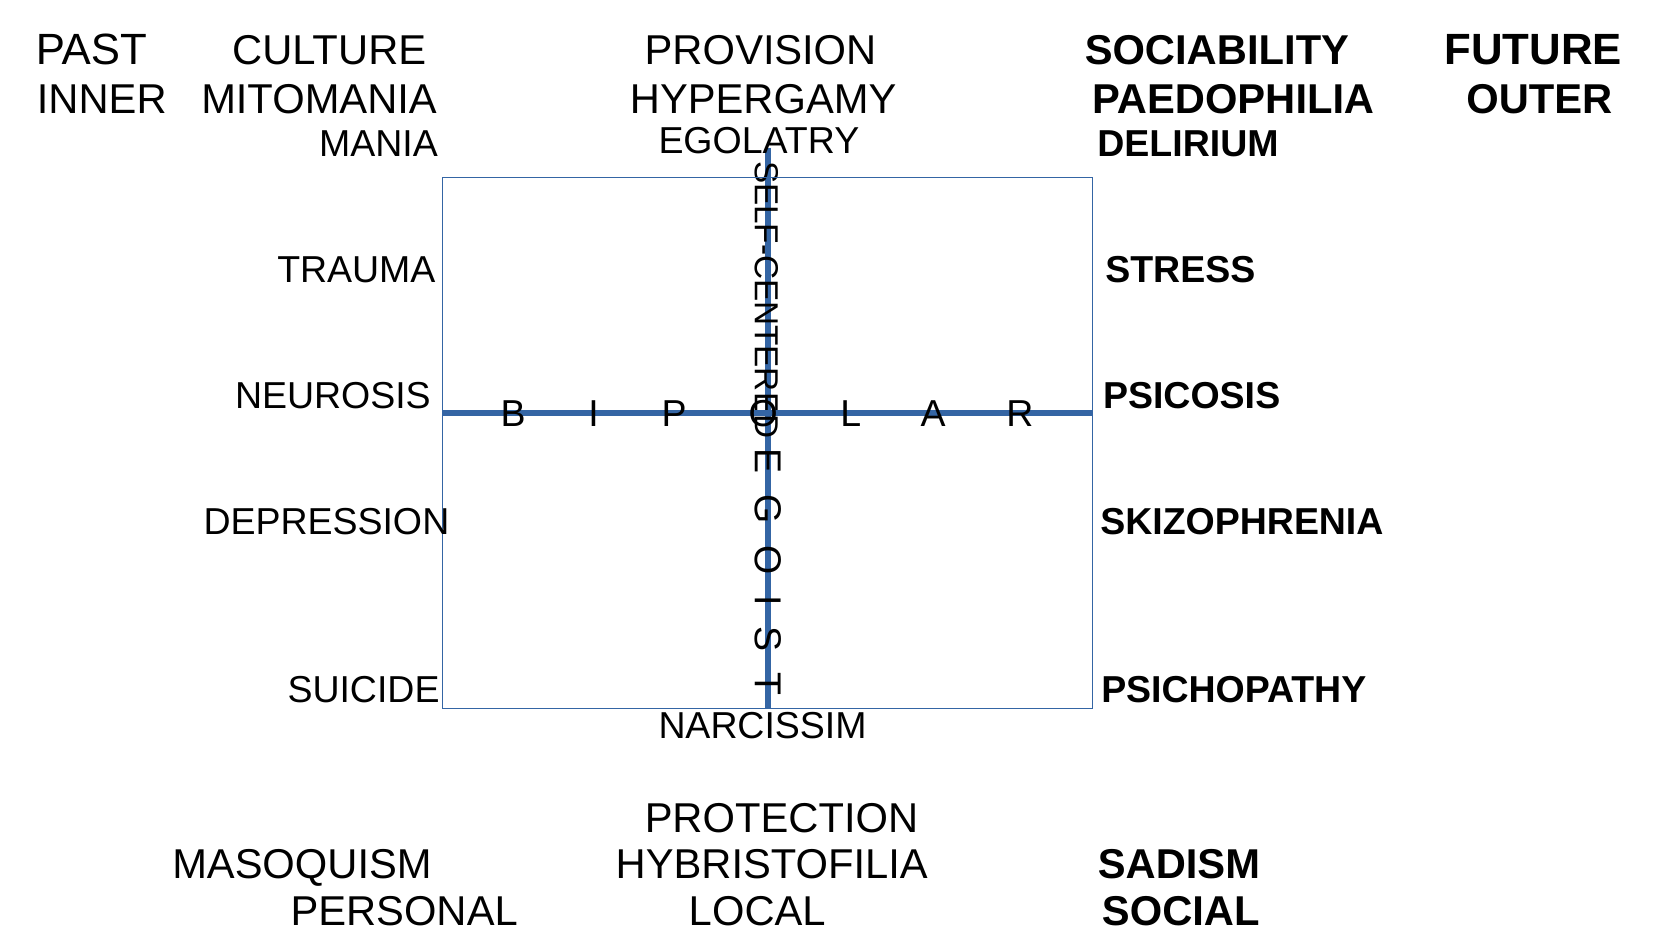

PAST CULTURE PROVISION SOCIABILITY FUTURE
 INNER MITOMANIA HYPERGAMY PAEDOPHILIA OUTER
 MANIA DELIRIUM
 TRAUMA STRESS
 NEUROSIS PSICOSIS
 DEPRESSION SKIZOPHRENIA
 SUICIDE PSICHOPATHY
 PROTECTION
 MASOQUISM HYBRISTOFILIA SADISM
 PERSONAL LOCAL SOCIAL
EGOLATRY
SELF-CENTERED E G O I S T
B I P O L A R
NARCISSIM